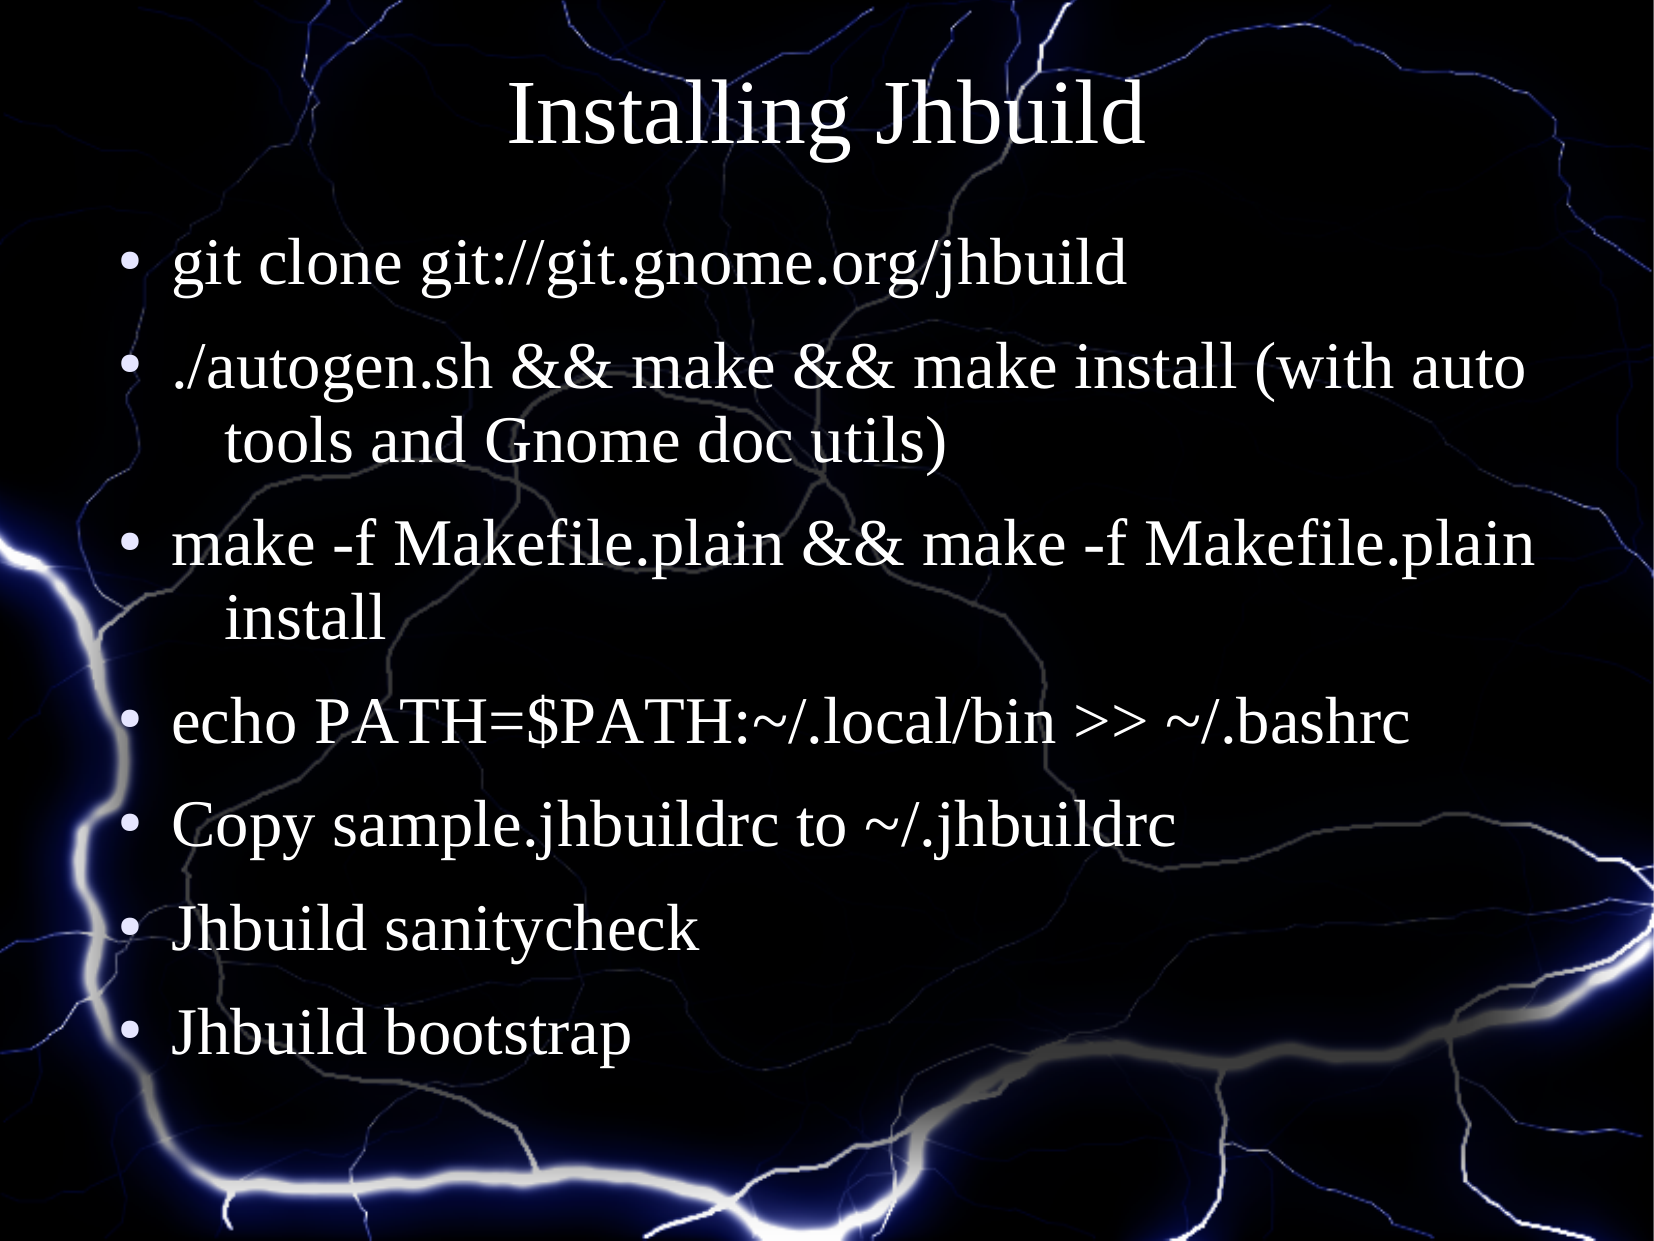

# Installing Jhbuild
git clone git://git.gnome.org/jhbuild
./autogen.sh && make && make install (with auto tools and Gnome doc utils)
make -f Makefile.plain && make -f Makefile.plain install
echo PATH=$PATH:~/.local/bin >> ~/.bashrc
Copy sample.jhbuildrc to ~/.jhbuildrc
Jhbuild sanitycheck
Jhbuild bootstrap